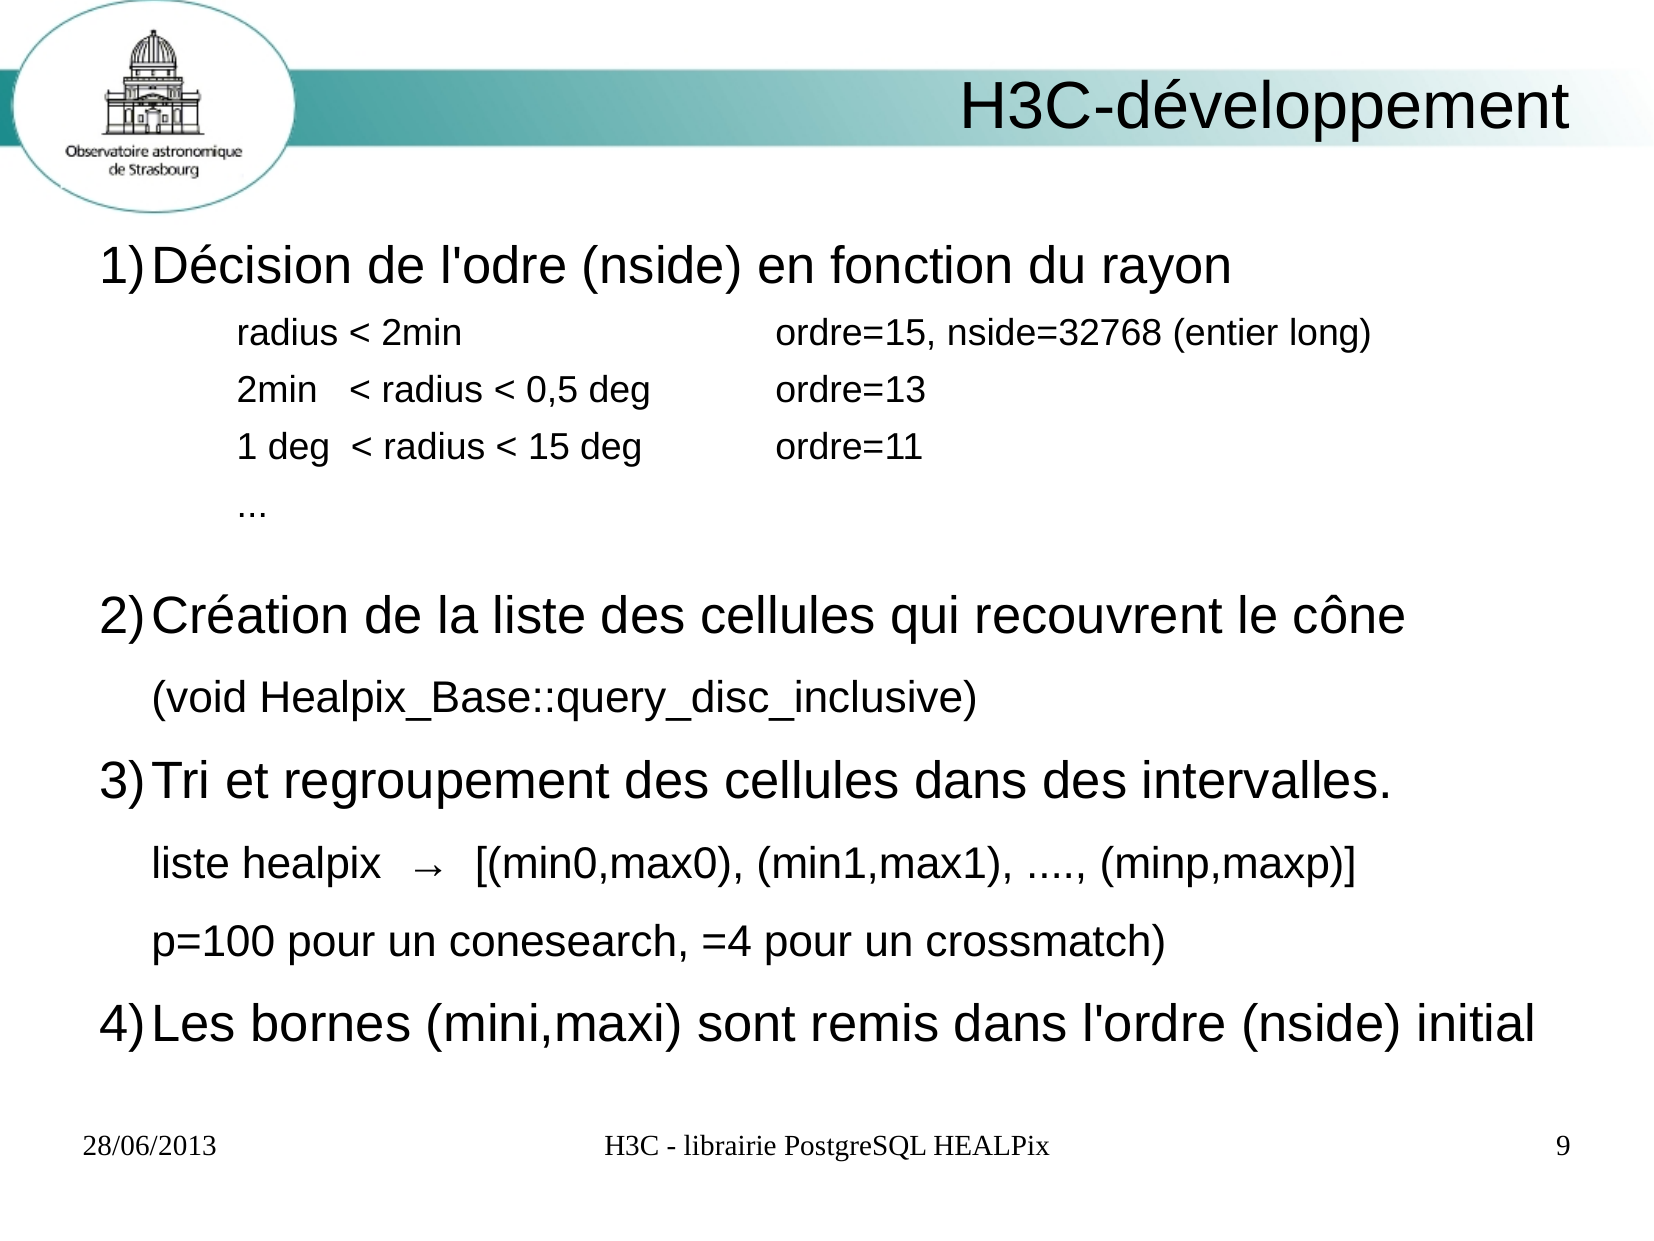

# H3C-développement
Décision de l'odre (nside) en fonction du rayon
Création de la liste des cellules qui recouvrent le cône
(void Healpix_Base::query_disc_inclusive)
Tri et regroupement des cellules dans des intervalles.
liste healpix → [(min0,max0), (min1,max1), ...., (minp,maxp)]
p=100 pour un conesearch, =4 pour un crossmatch)
Les bornes (mini,maxi) sont remis dans l'ordre (nside) initial
| radius < 2min | ordre=15, nside=32768 (entier long) |
| --- | --- |
| 2min < radius < 0,5 deg | ordre=13 |
| 1 deg < radius < 15 deg | ordre=11 |
| ... | |
28/06/2013
H3C - librairie PostgreSQL HEALPix
9